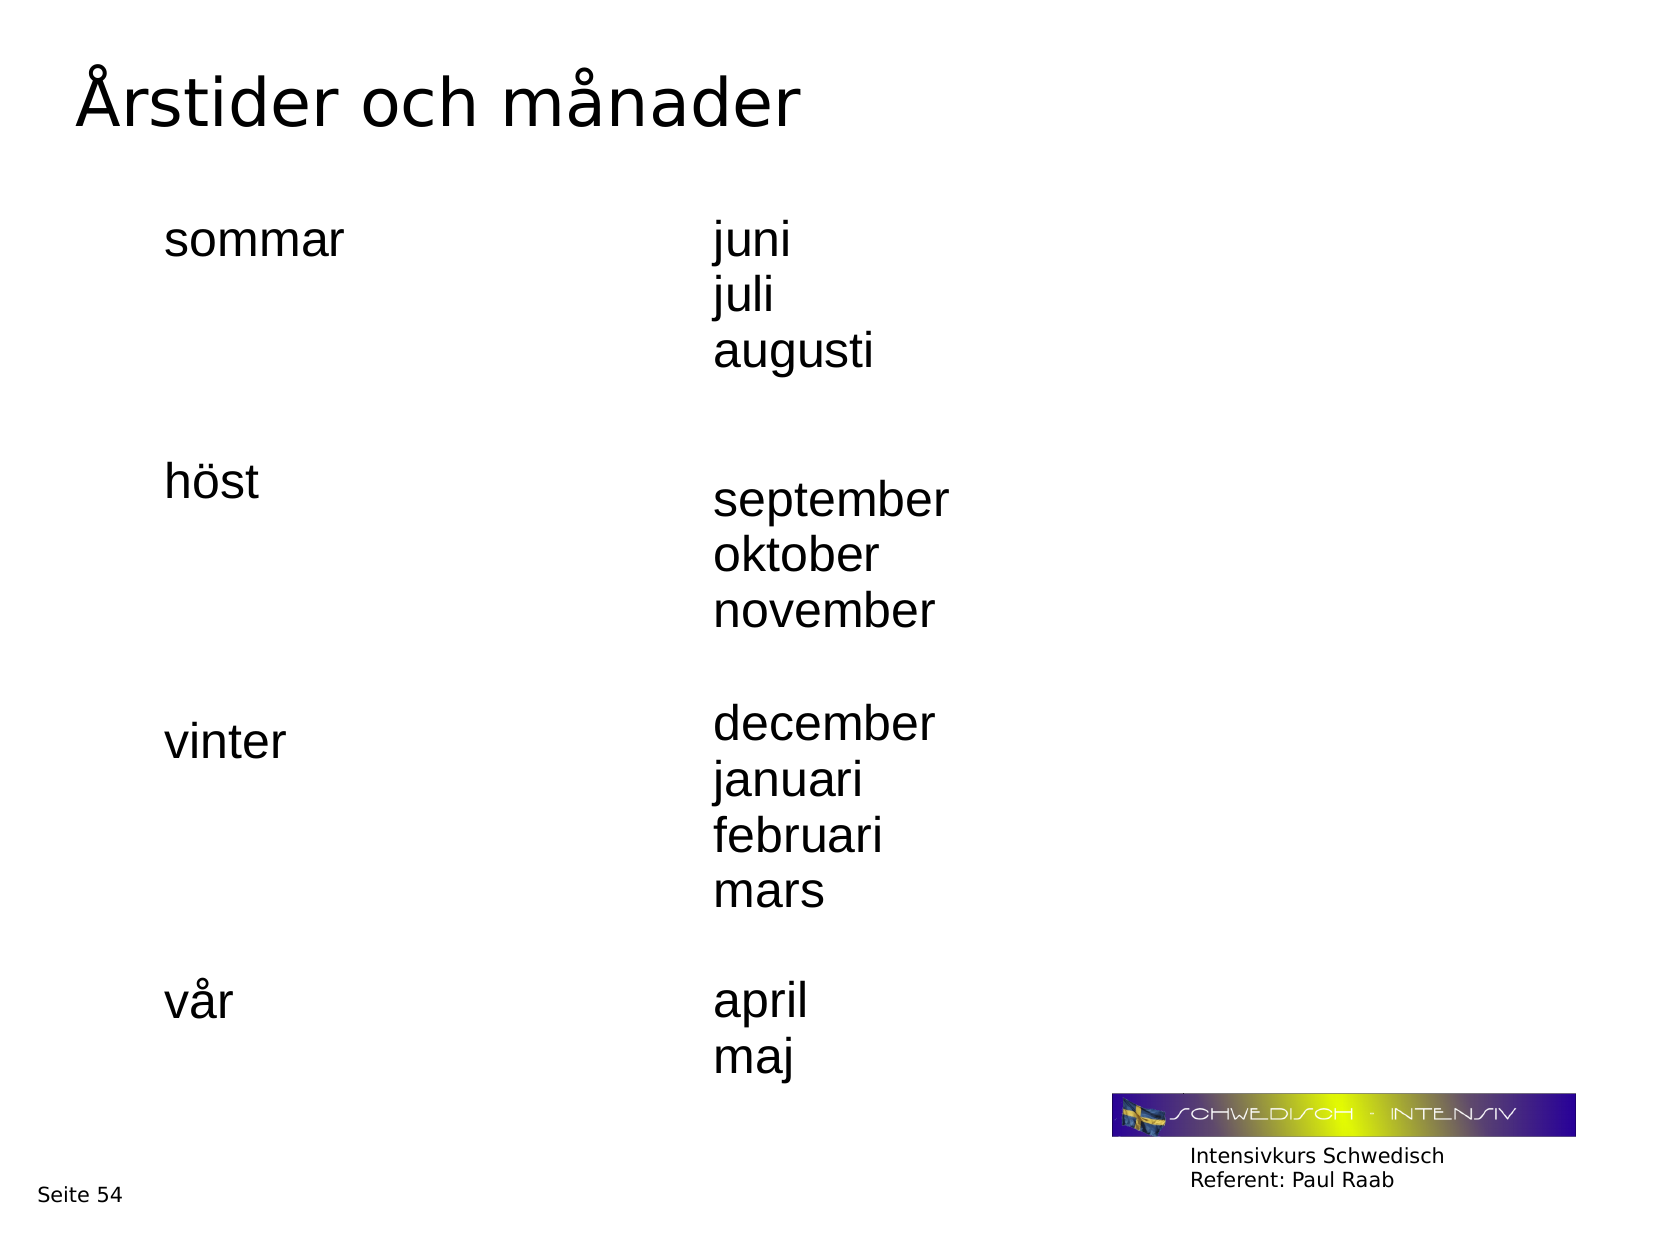

Årstider och månader
sommar
juni
juli
augusti
höst
september
oktober
november
december
januari
februari
mars
vinter
april
maj
vår